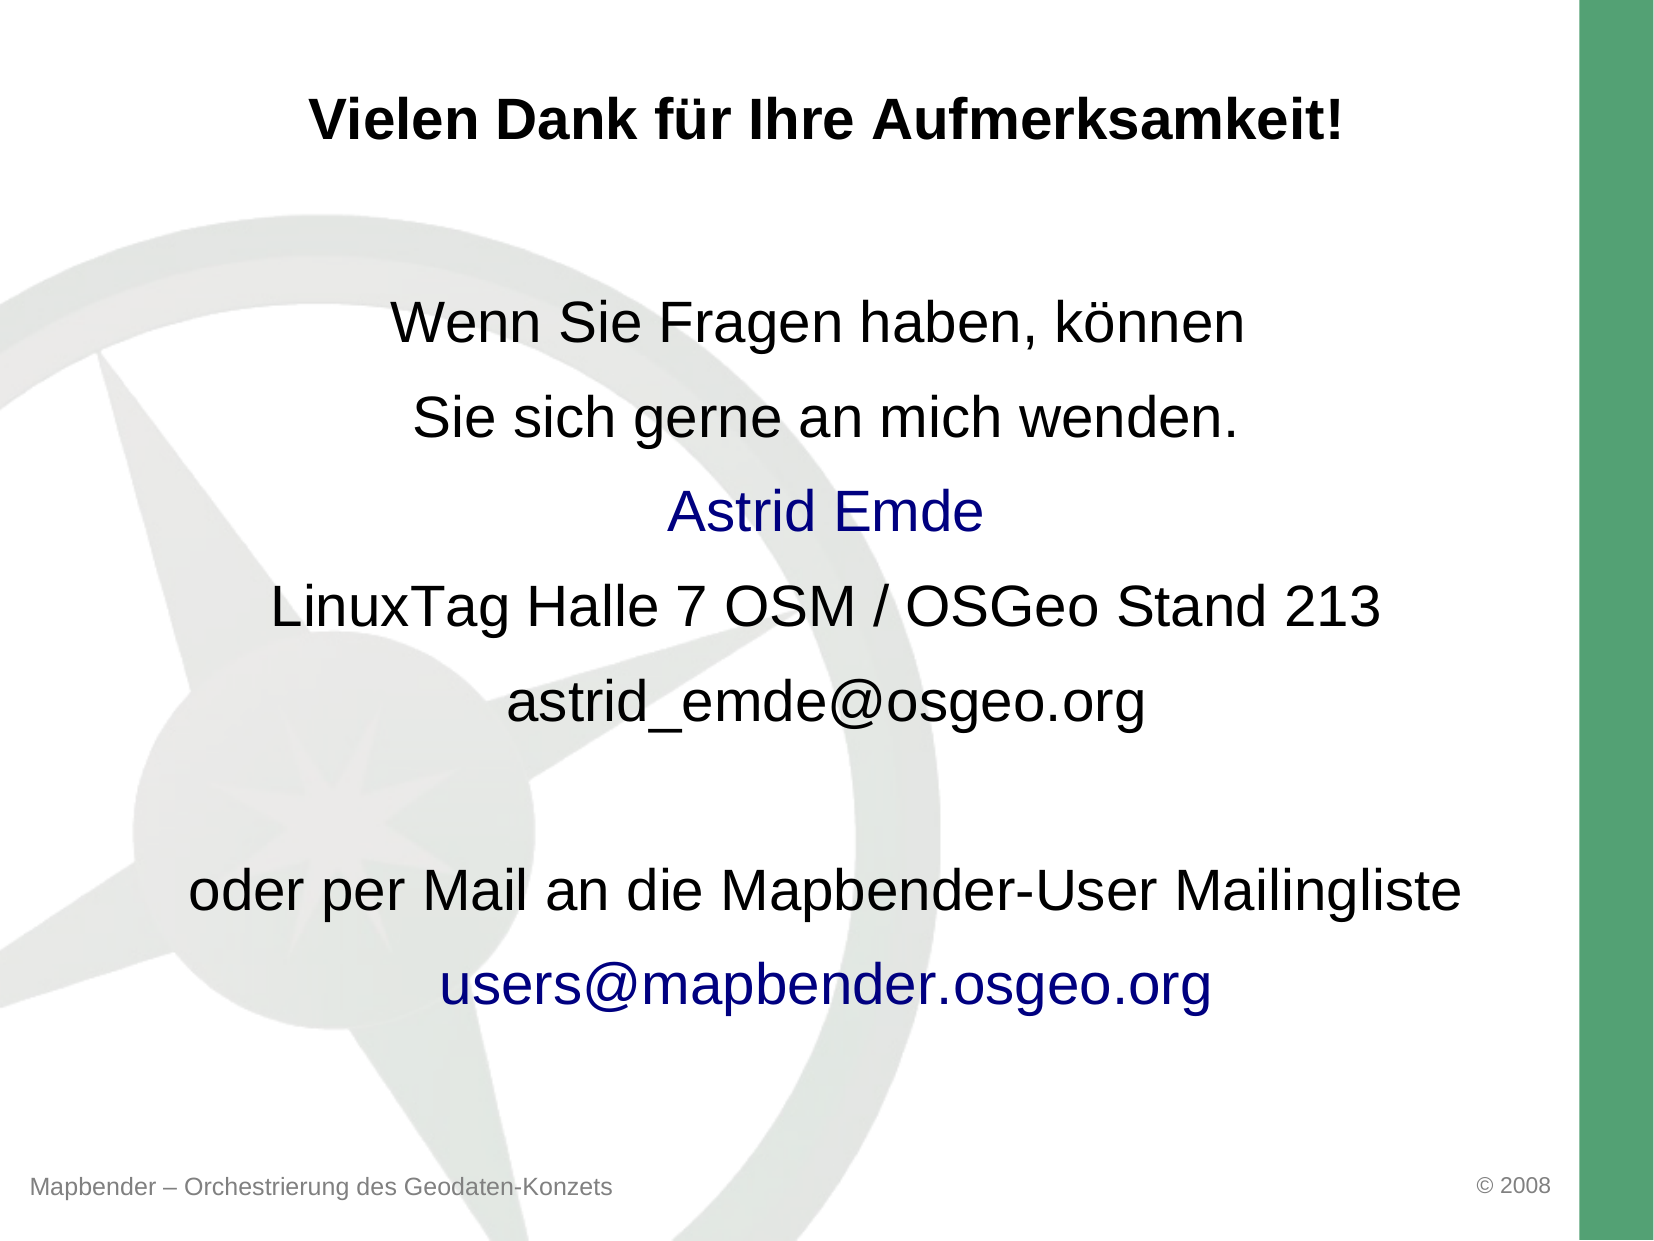

# Vielen Dank für Ihre Aufmerksamkeit!
Wenn Sie Fragen haben, können
Sie sich gerne an mich wenden.
Astrid Emde
LinuxTag Halle 7 OSM / OSGeo Stand 213
astrid_emde@osgeo.org
oder per Mail an die Mapbender-User Mailingliste
users@mapbender.osgeo.org